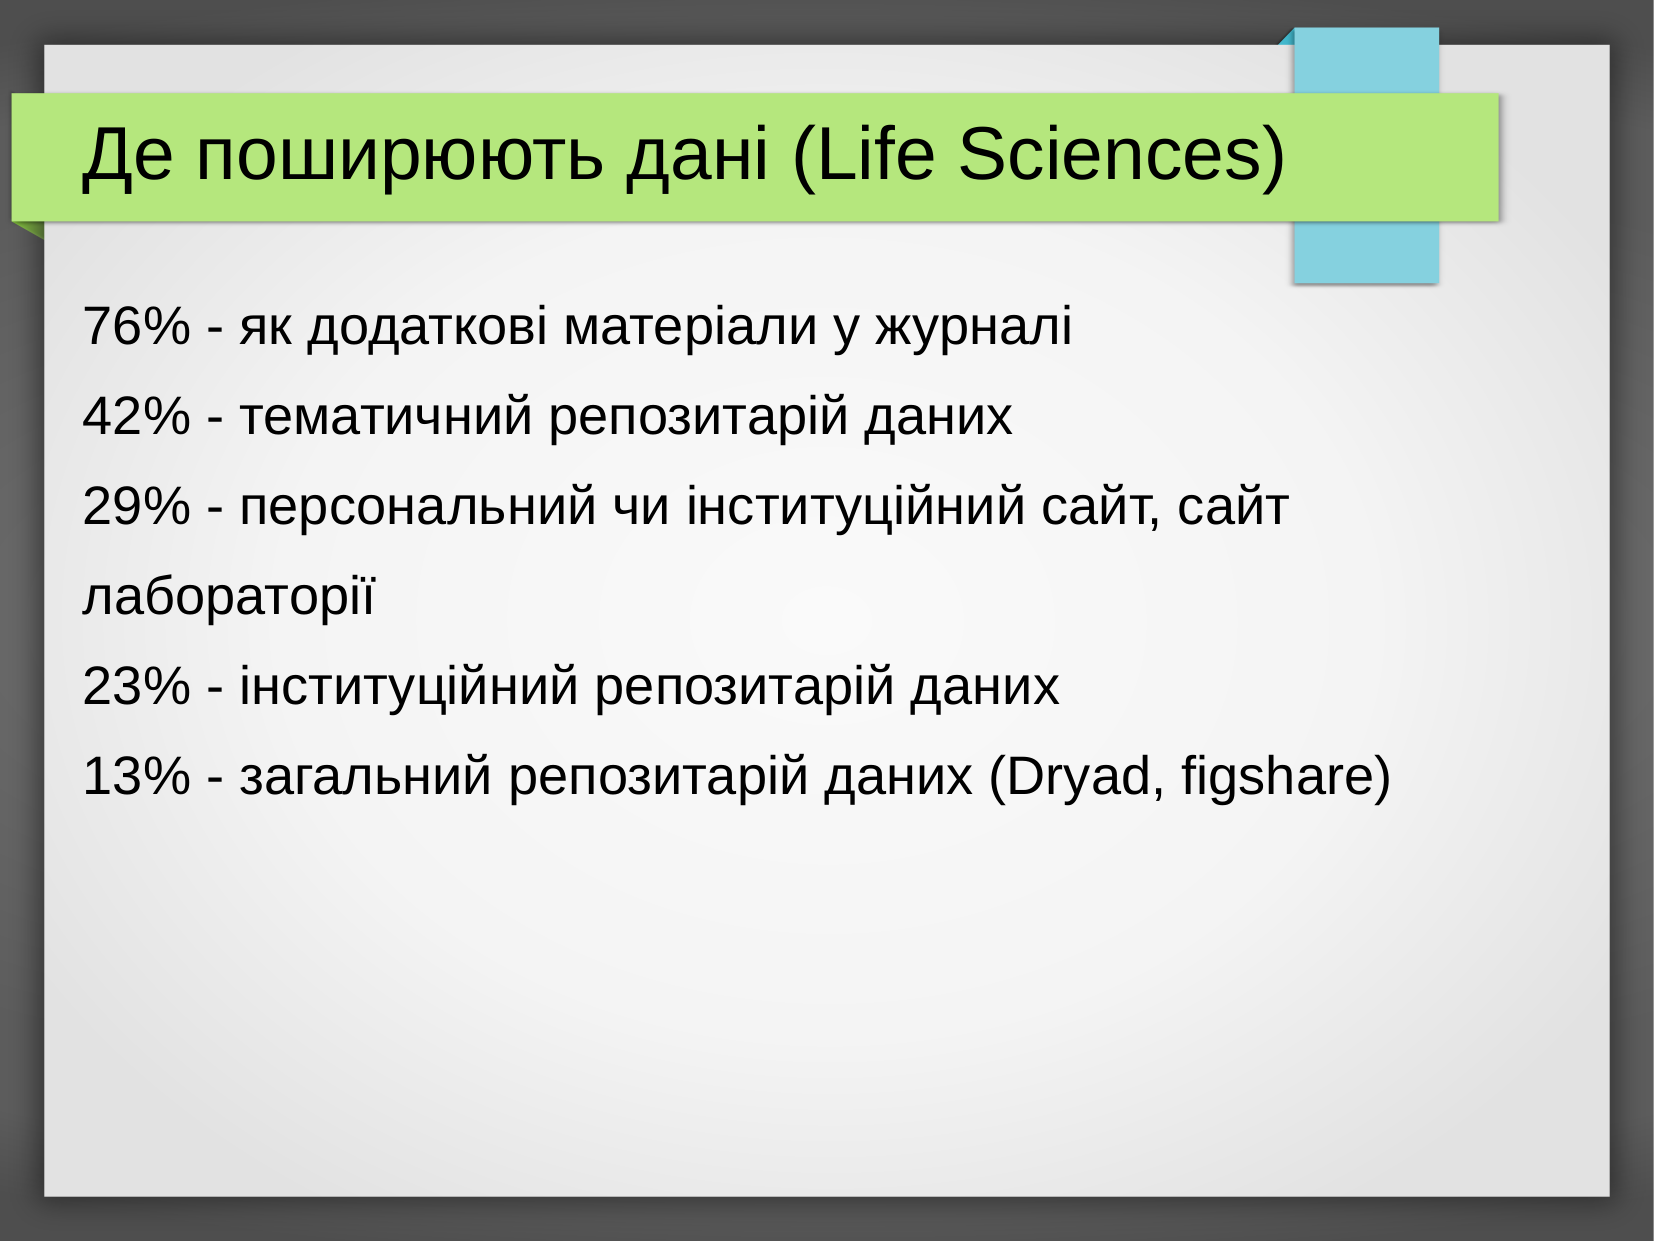

# Де поширюють дані (Life Sciences)
76% - як додаткові матеріали у журналі
42% - тематичний репозитарій даних
29% - персональний чи інституційний сайт, сайт
лабораторії
23% - інституційний репозитарій даних
13% - загальний репозитарій даних (Dryad, figshare)